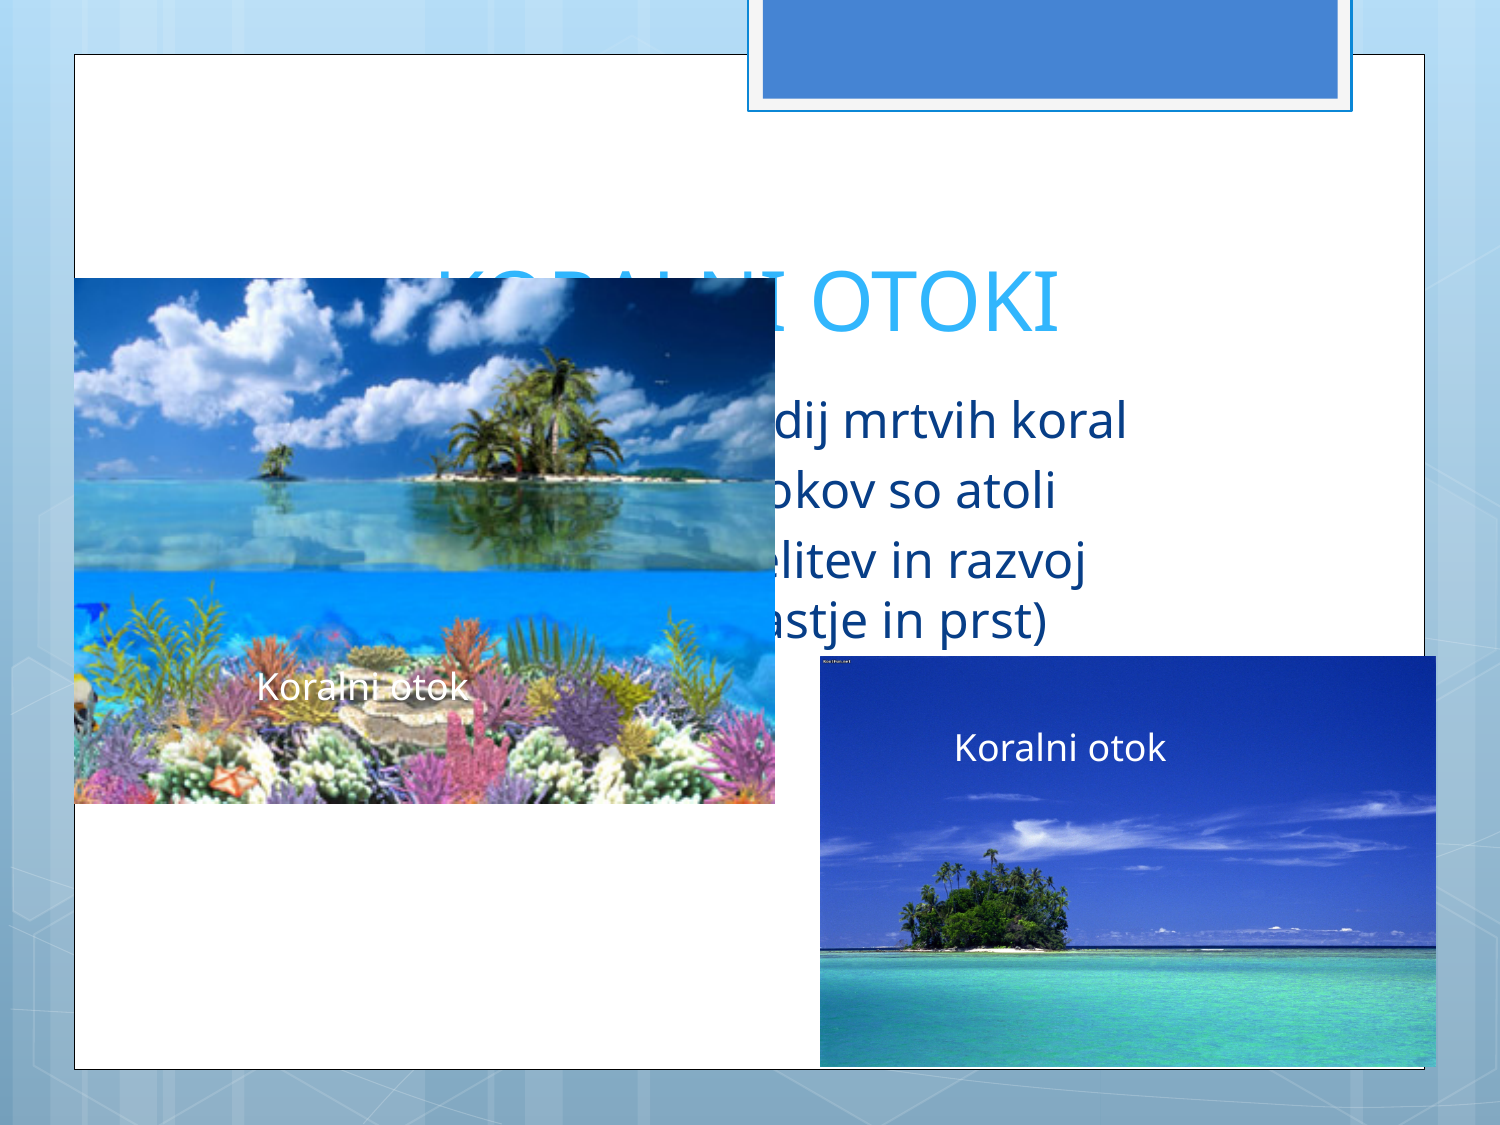

# KORALNI OTOKI
So iz apnenčastih ogrodij mrtvih koral
 Posebna oblika teh otokov so atoli
 Manj primerni za poselitev in razvoj gospodarstva (revno rastje in prst)
Koralni otok
Koralni otok